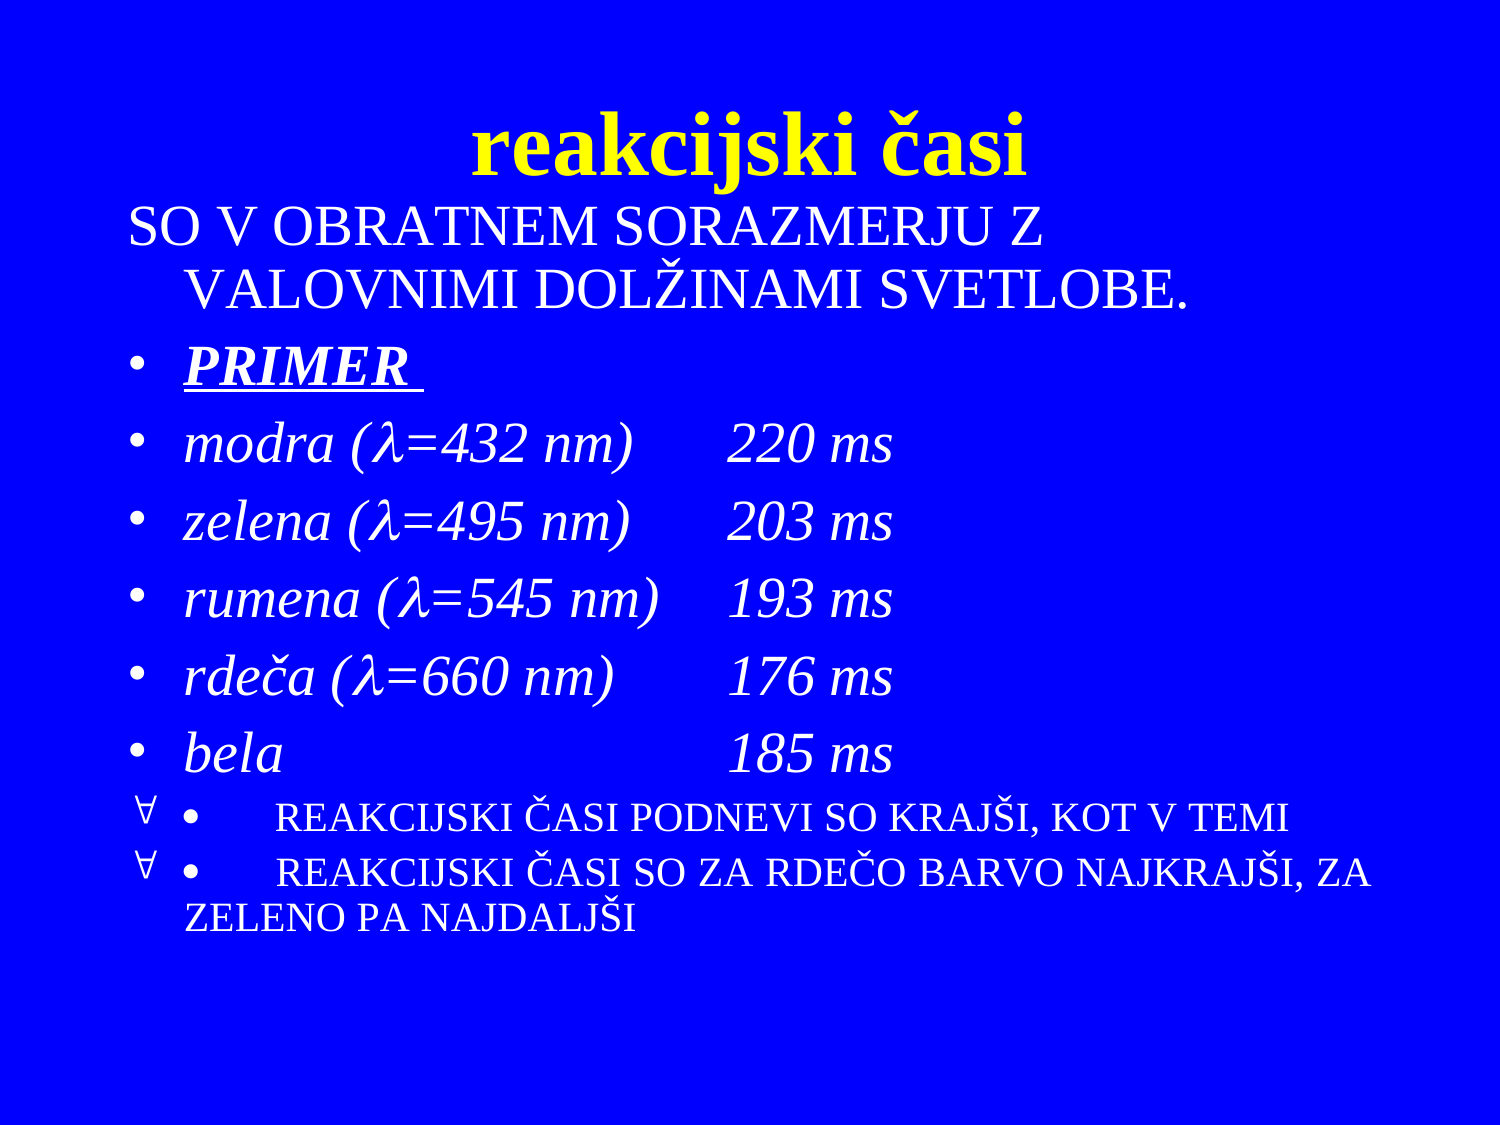

# reakcijski časi
SO V OBRATNEM SORAZMERJU Z VALOVNIMI DOLŽINAMI SVETLOBE.
PRIMER
modra (=432 nm)	220 ms
zelena (=495 nm)	203 ms
rumena (=545 nm)	193 ms
rdeča (=660 nm)	176 ms
bela			185 ms
       REAKCIJSKI ČASI PODNEVI SO KRAJŠI, KOT V TEMI
       REAKCIJSKI ČASI SO ZA RDEČO BARVO NAJKRAJŠI, ZA ZELENO PA NAJDALJŠI